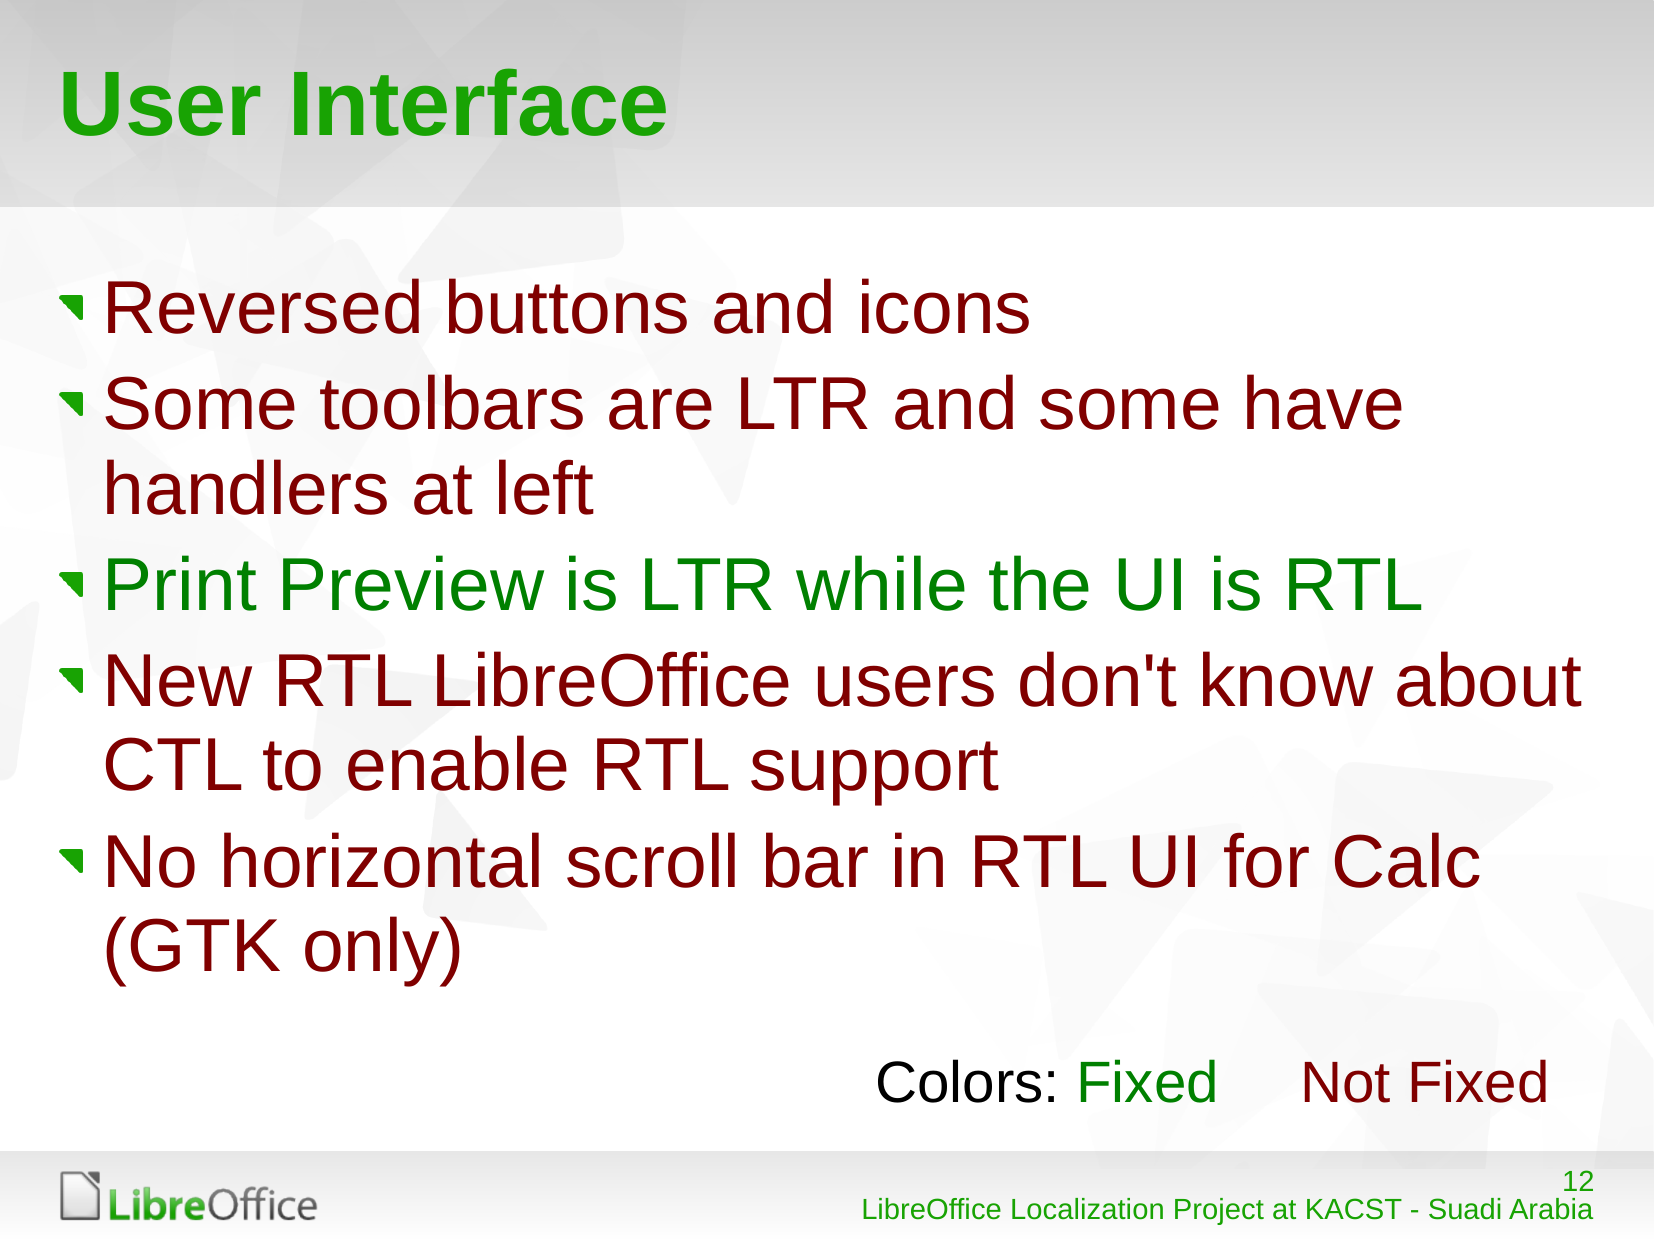

# User Interface
Reversed buttons and icons
Some toolbars are LTR and some have handlers at left
Print Preview is LTR while the UI is RTL
New RTL LibreOffice users don't know about CTL to enable RTL support
No horizontal scroll bar in RTL UI for Calc (GTK only)
Colors: Fixed Not Fixed
12
LibreOffice Localization Project at KACST - Suadi Arabia